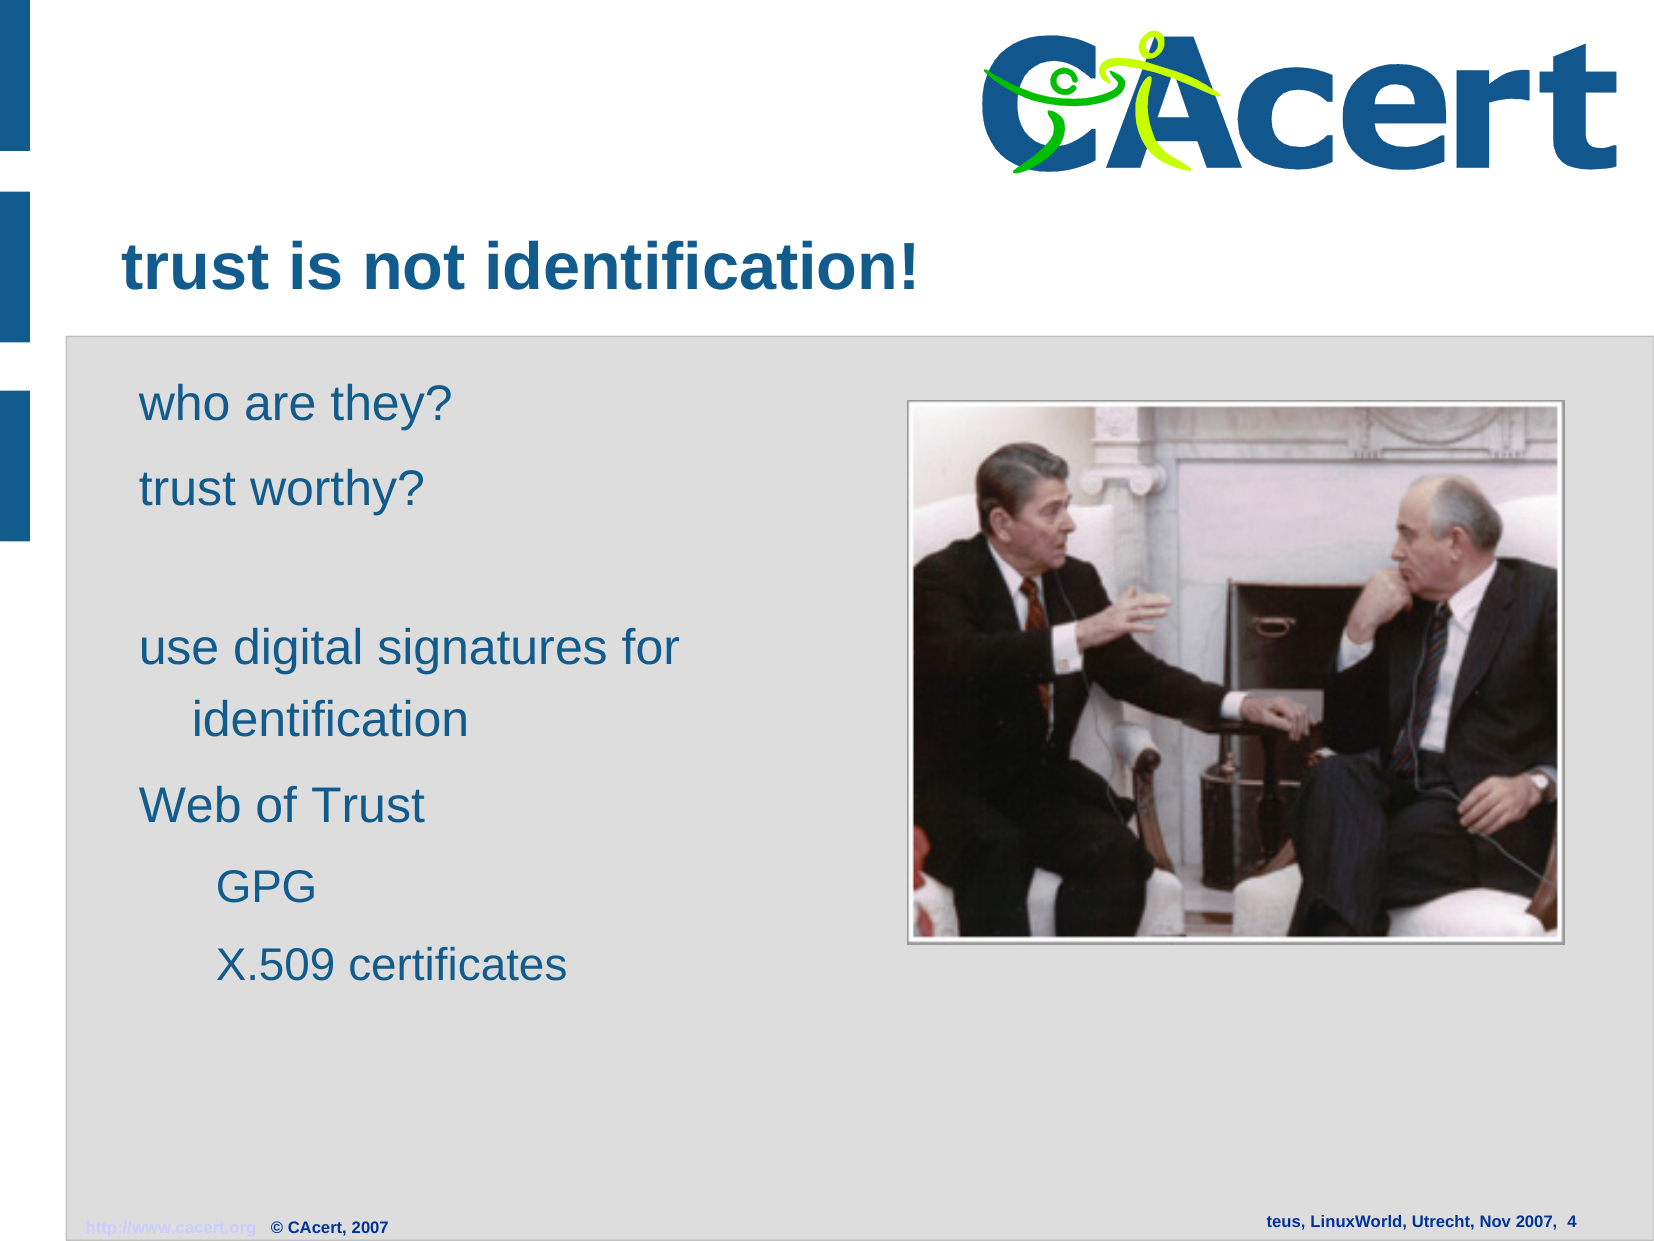

# trust is not identification!
who are they?
trust worthy?
use digital signatures for identification
Web of Trust
GPG
X.509 certificates